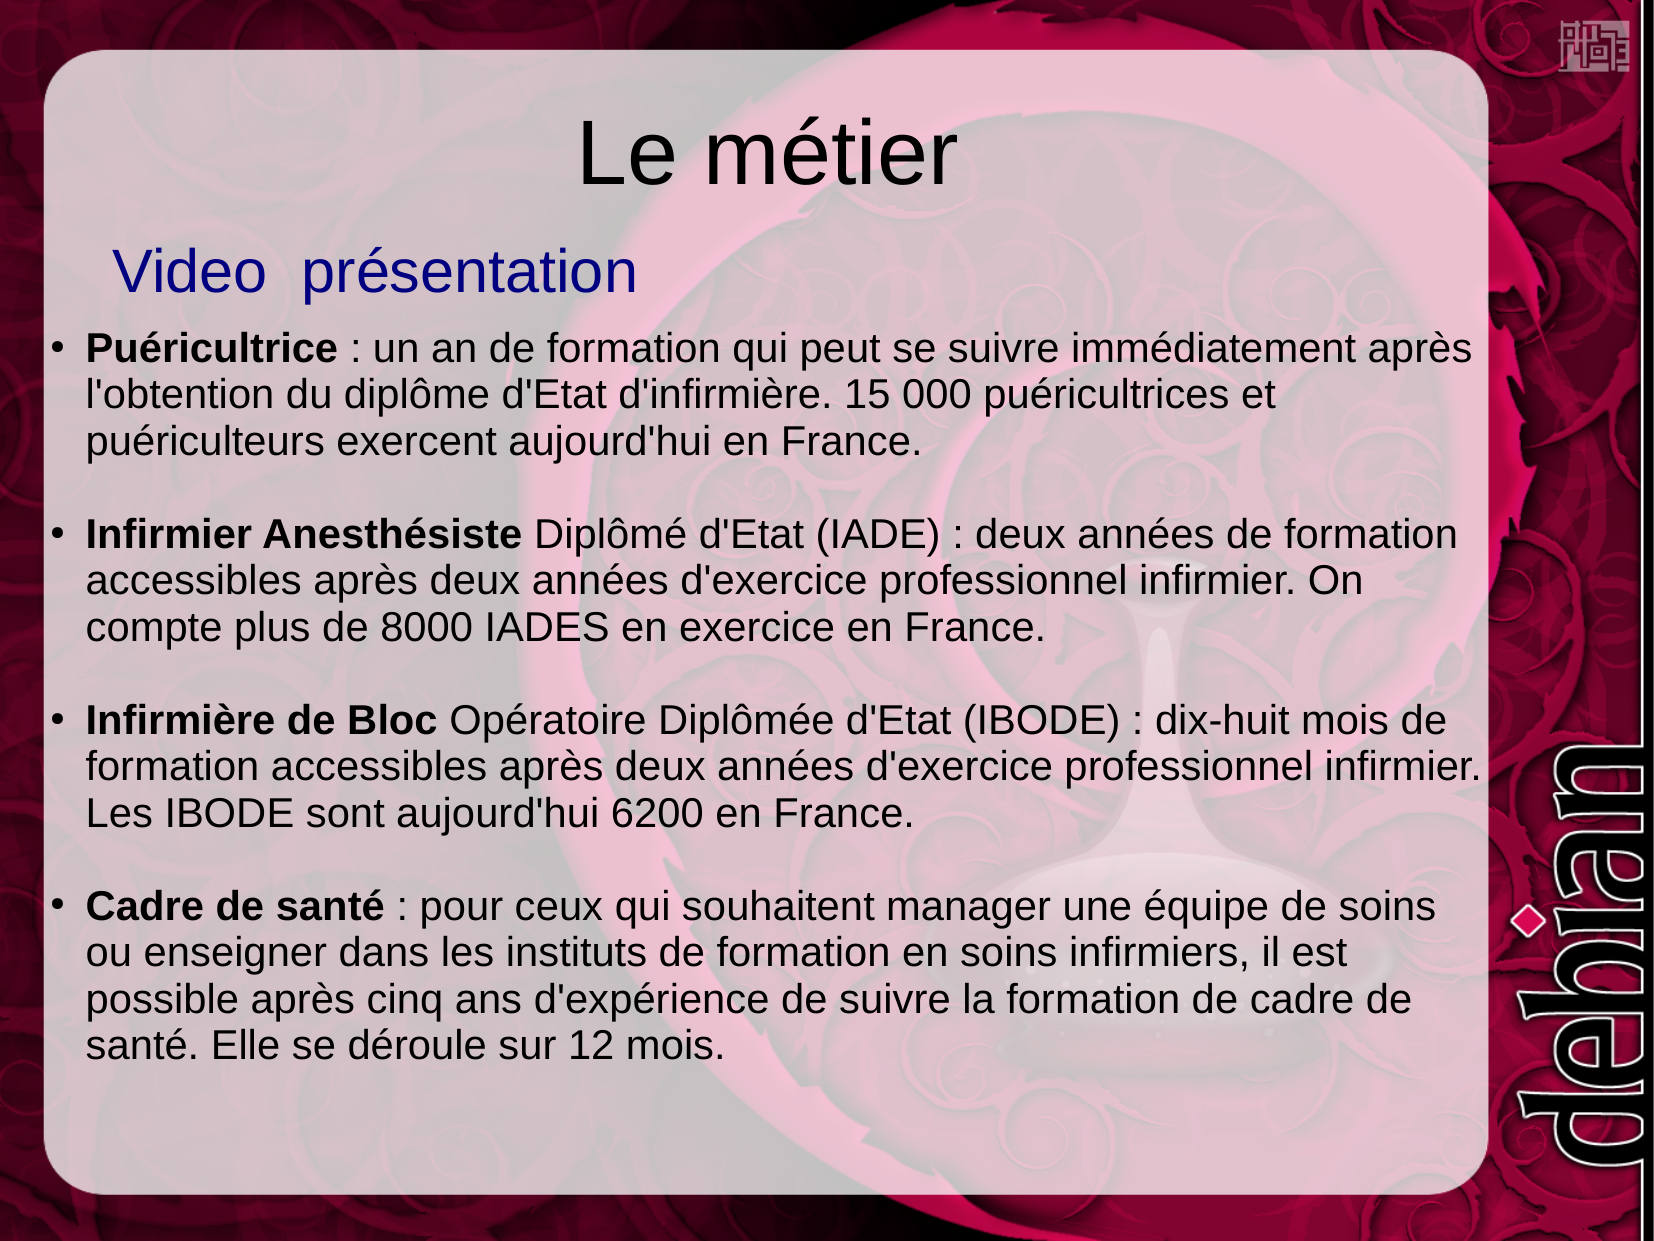

# Le métier
Video présentation
Puéricultrice : un an de formation qui peut se suivre immédiatement après l'obtention du diplôme d'Etat d'infirmière. 15 000 puéricultrices et puériculteurs exercent aujourd'hui en France.
Infirmier Anesthésiste Diplômé d'Etat (IADE) : deux années de formation accessibles après deux années d'exercice professionnel infirmier. On compte plus de 8000 IADES en exercice en France.
Infirmière de Bloc Opératoire Diplômée d'Etat (IBODE) : dix-huit mois de formation accessibles après deux années d'exercice professionnel infirmier. Les IBODE sont aujourd'hui 6200 en France.
Cadre de santé : pour ceux qui souhaitent manager une équipe de soins ou enseigner dans les instituts de formation en soins infirmiers, il est possible après cinq ans d'expérience de suivre la formation de cadre de santé. Elle se déroule sur 12 mois.